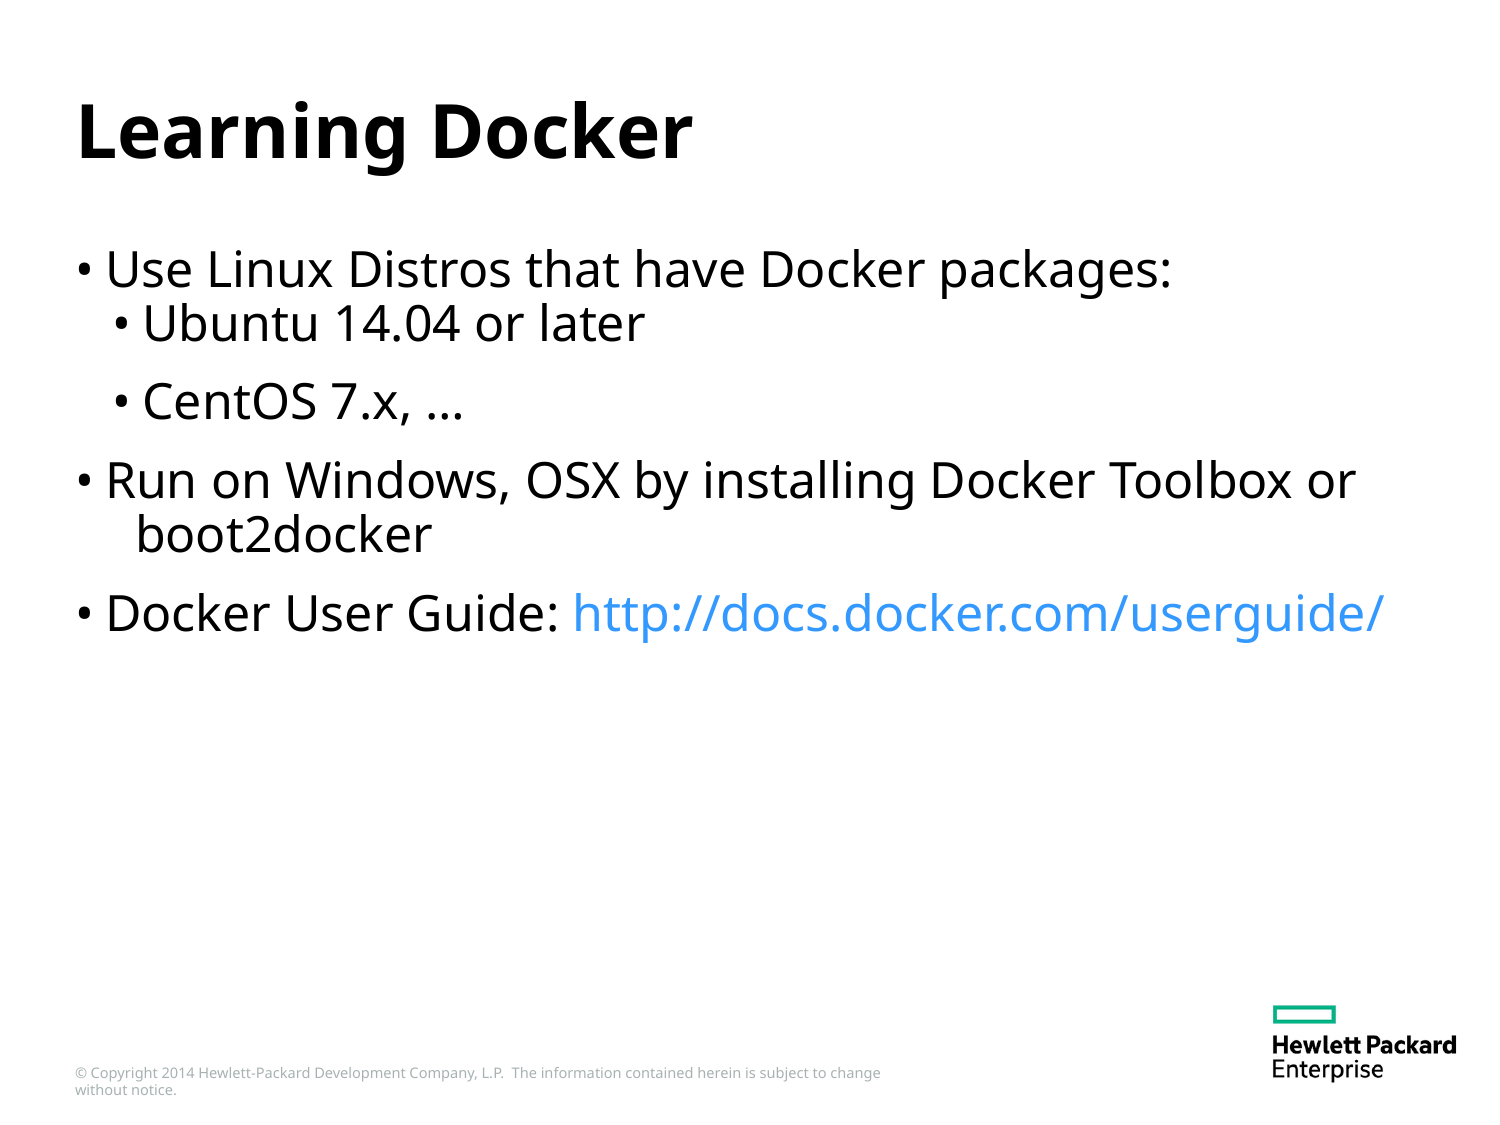

# Learning Docker
Use Linux Distros that have Docker packages:
Ubuntu 14.04 or later
CentOS 7.x, …
Run on Windows, OSX by installing Docker Toolbox or boot2docker
Docker User Guide: http://docs.docker.com/userguide/